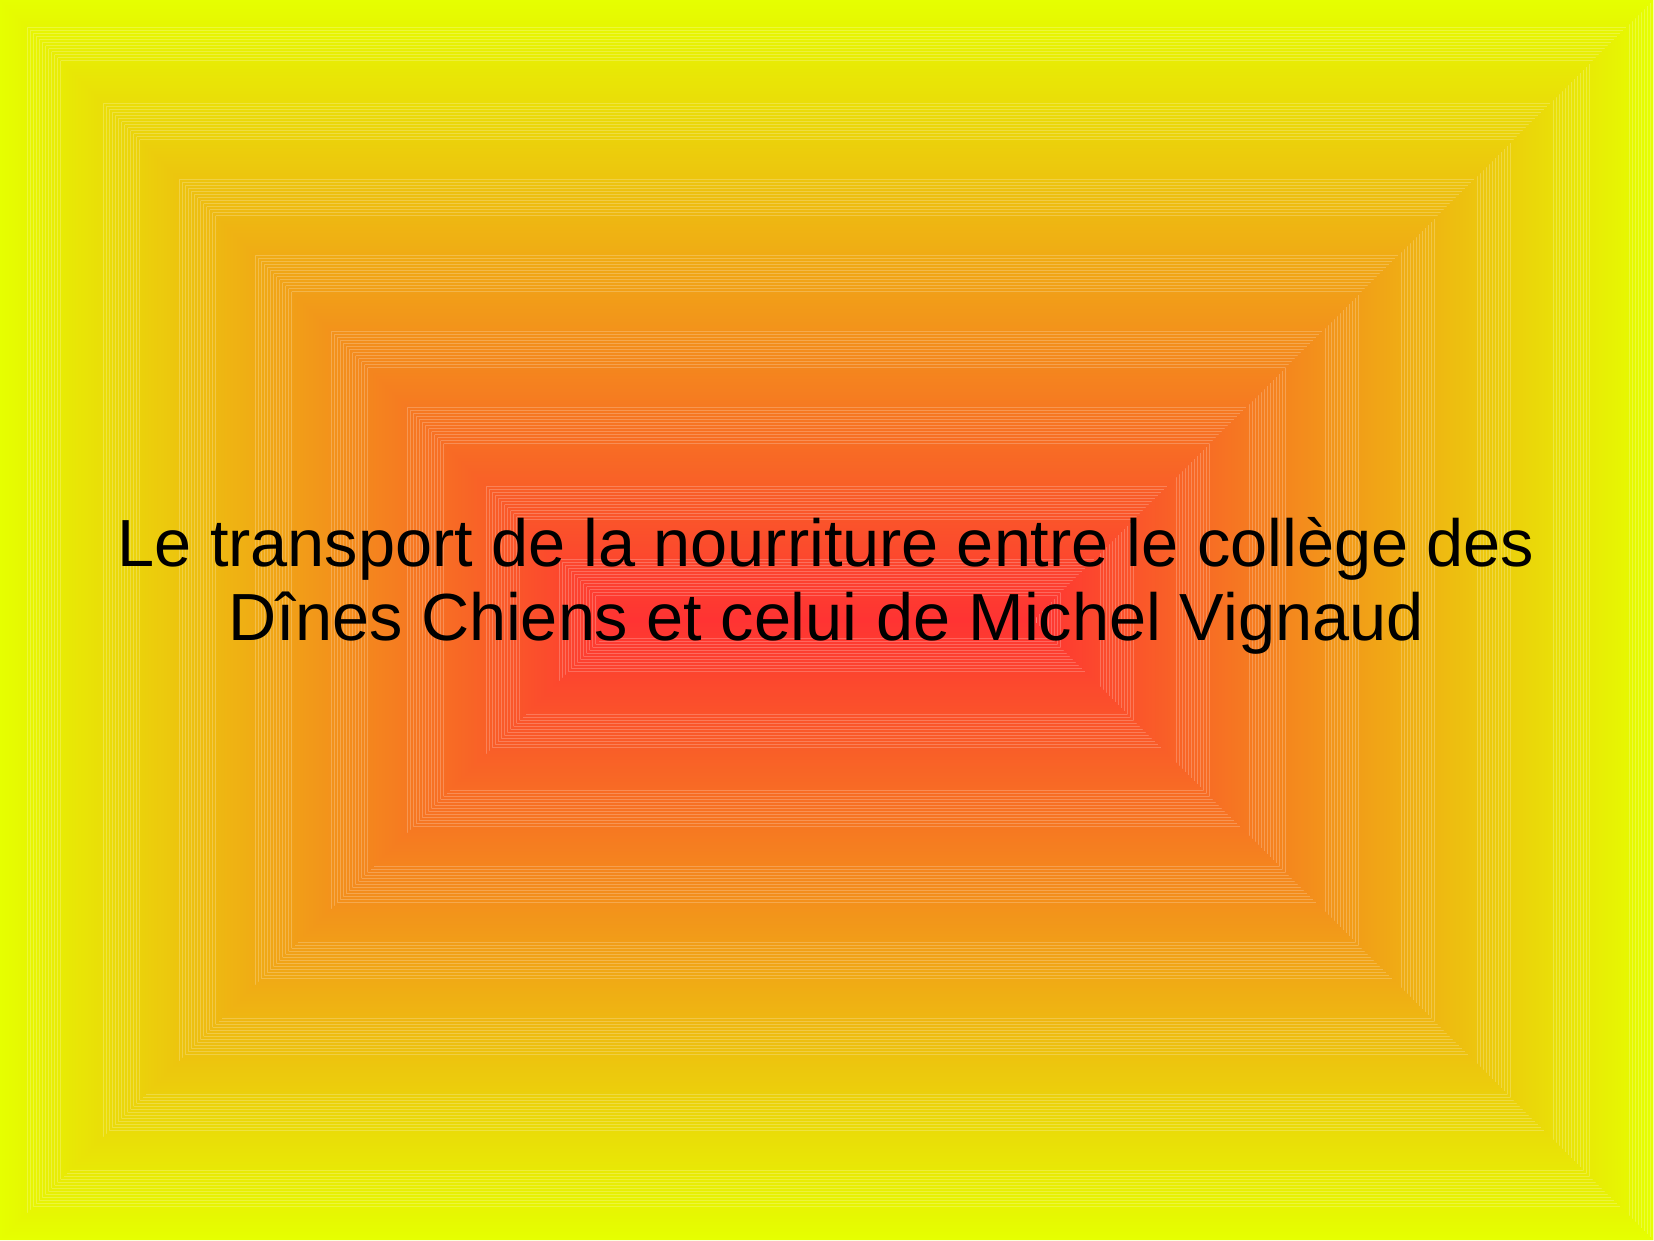

Le transport de la nourriture entre le collège des Dînes Chiens et celui de Michel Vignaud